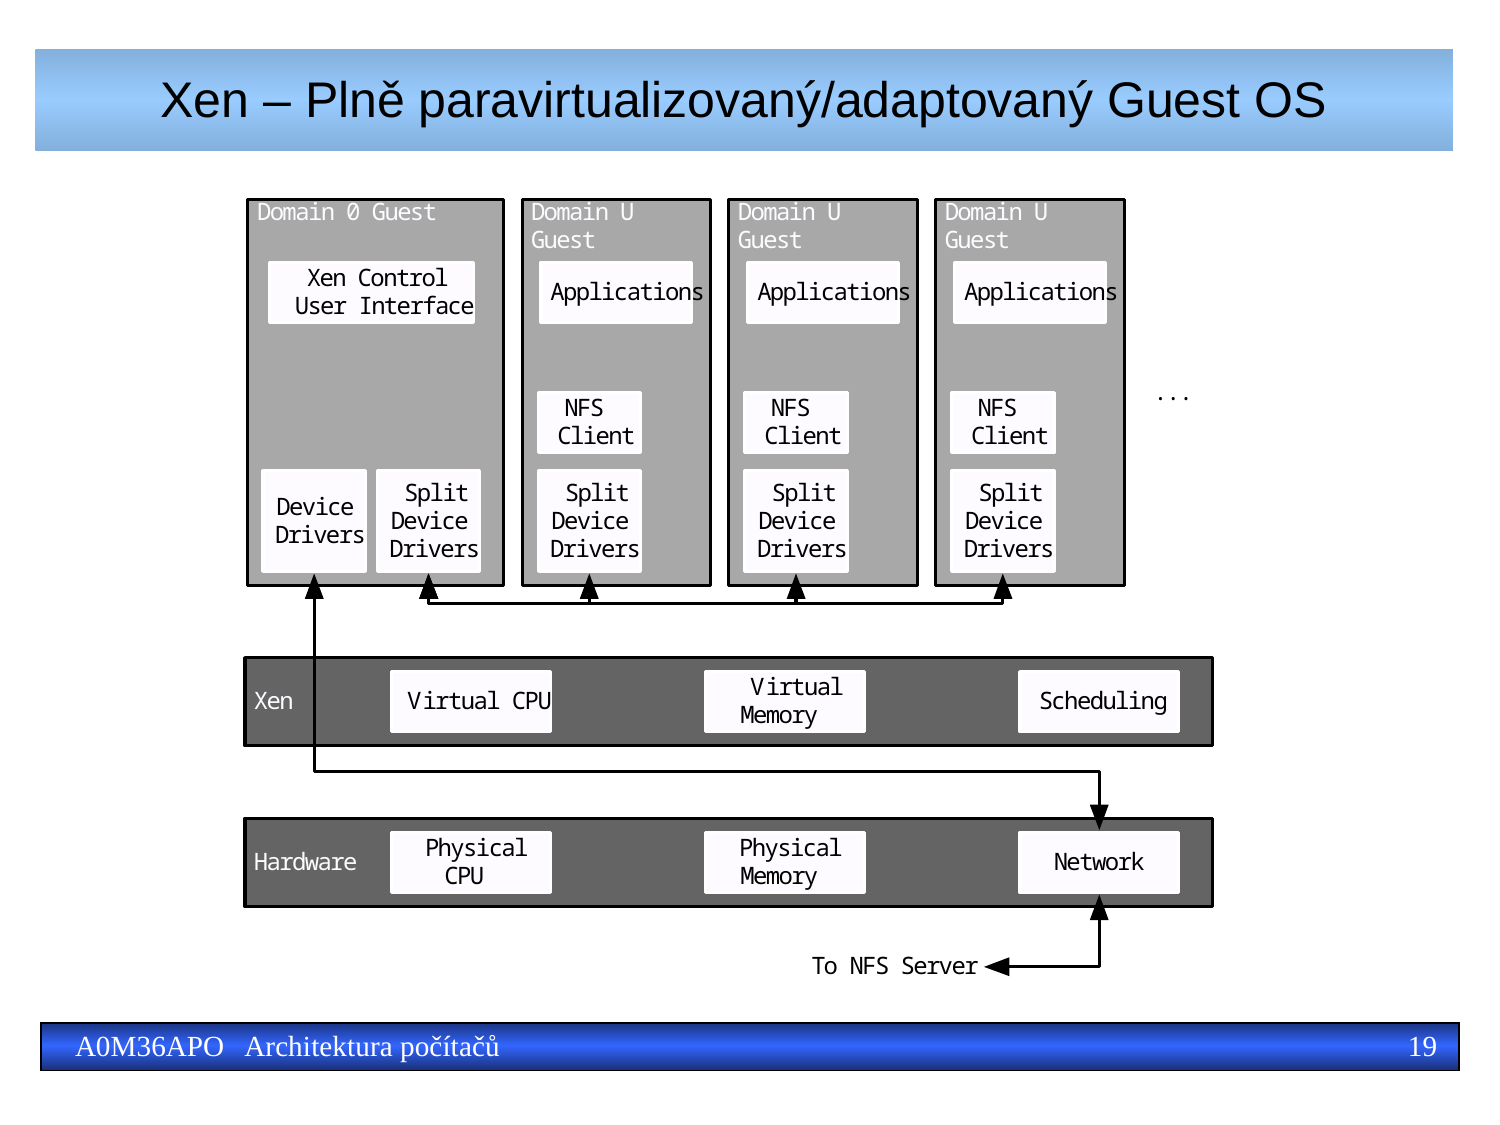

# Xen – Plně paravirtualizovaný/adaptovaný Guest OS
A0M36APO Architektura počítačů
19